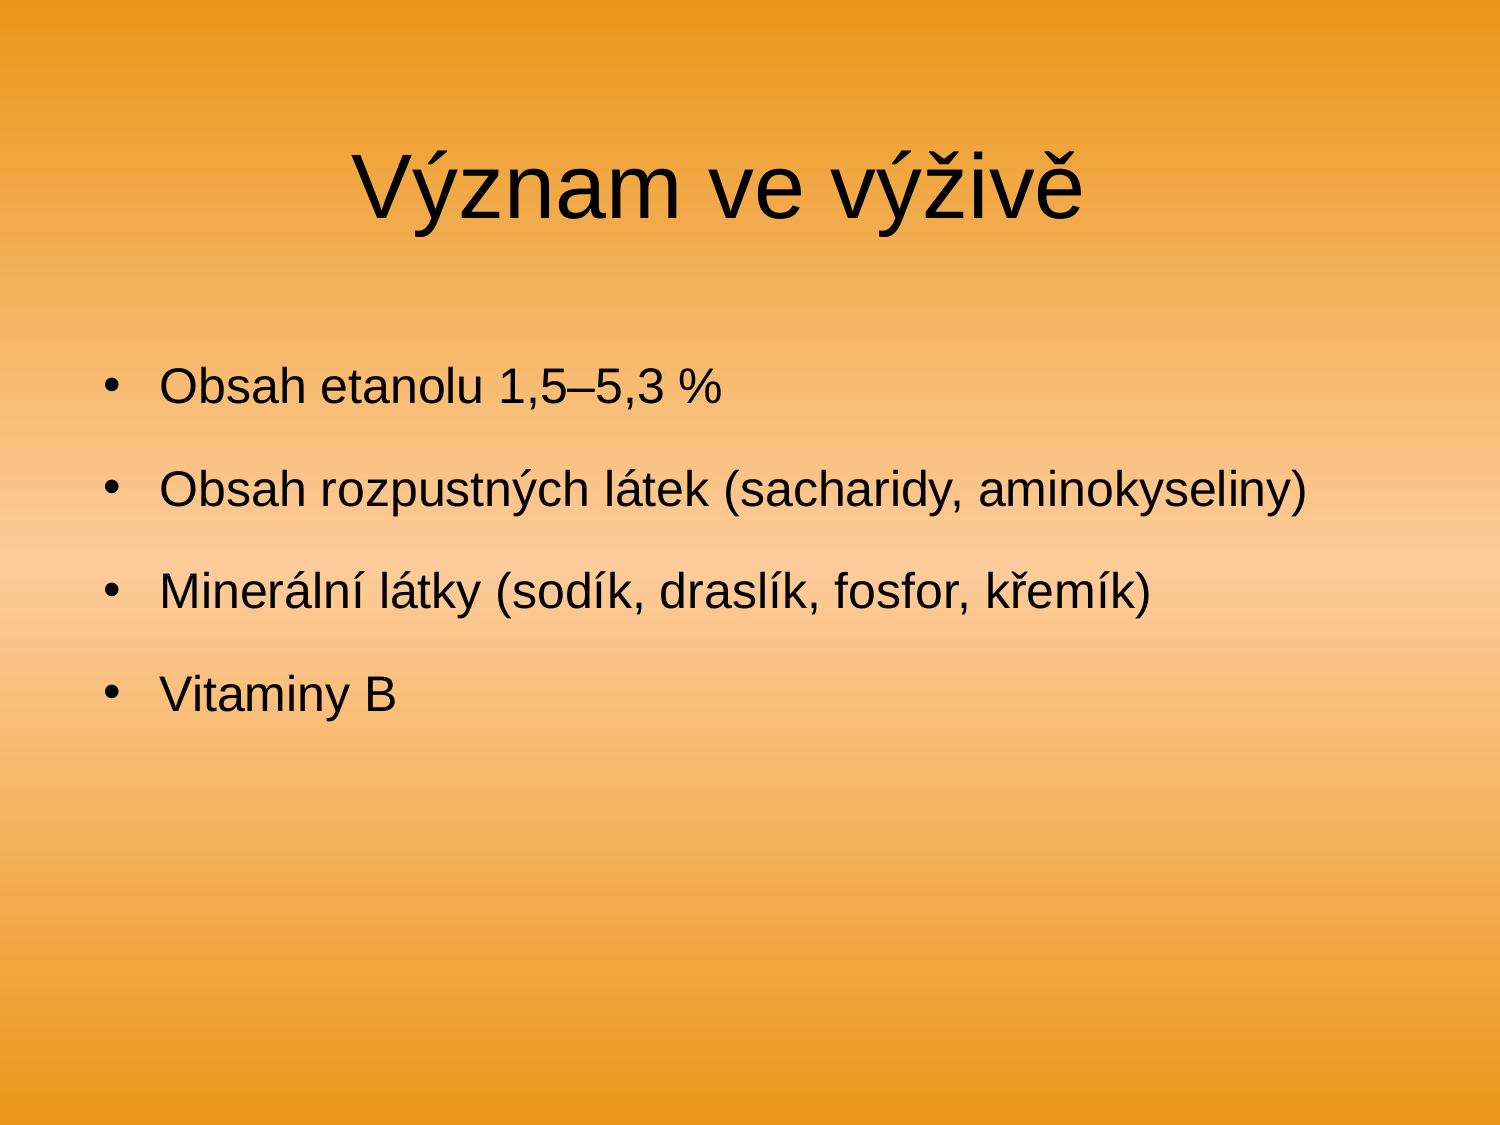

# Význam ve výživě
Obsah etanolu 1,5–5,3 %
Obsah rozpustných látek (sacharidy, aminokyseliny)
Minerální látky (sodík, draslík, fosfor, křemík)
Vitaminy B